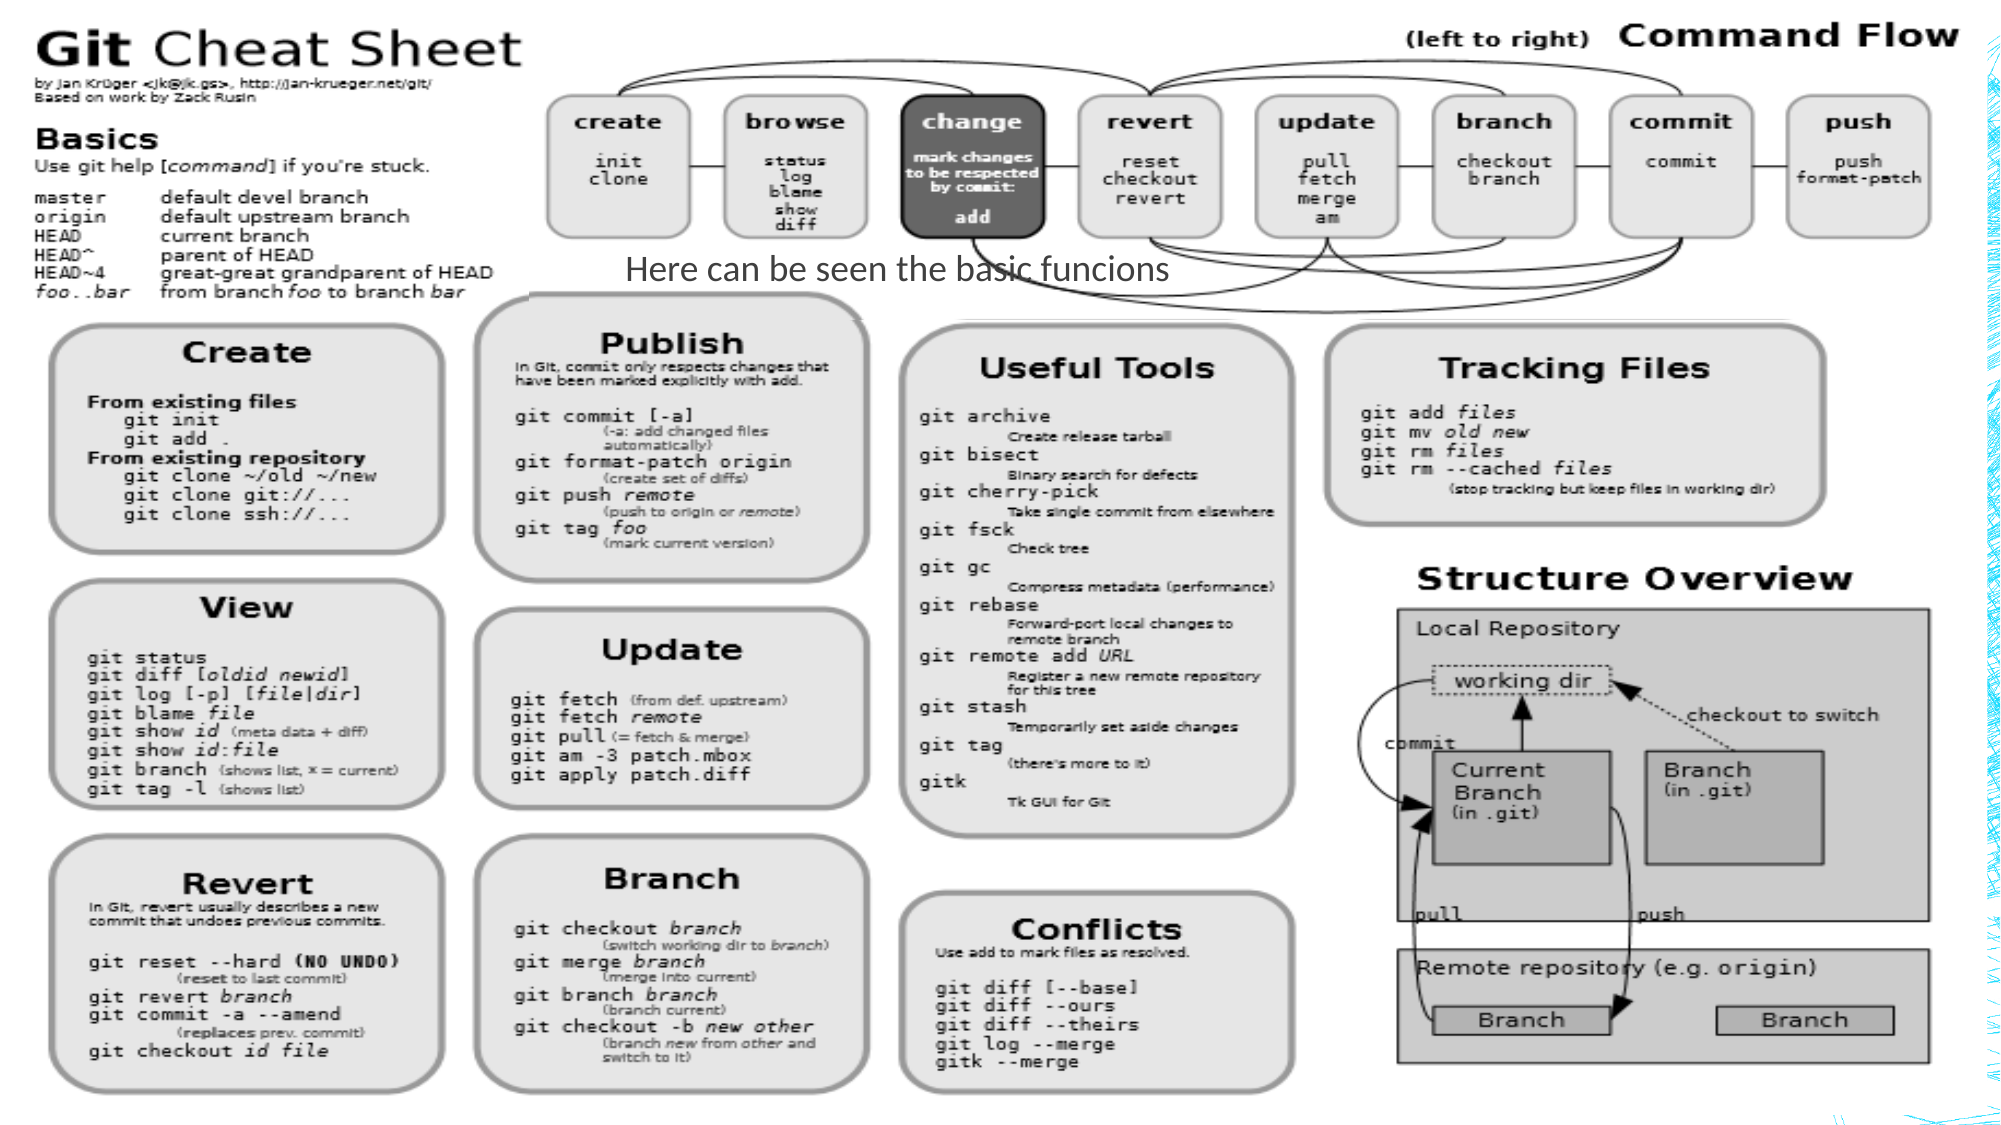

Here can be seen the basic funcions